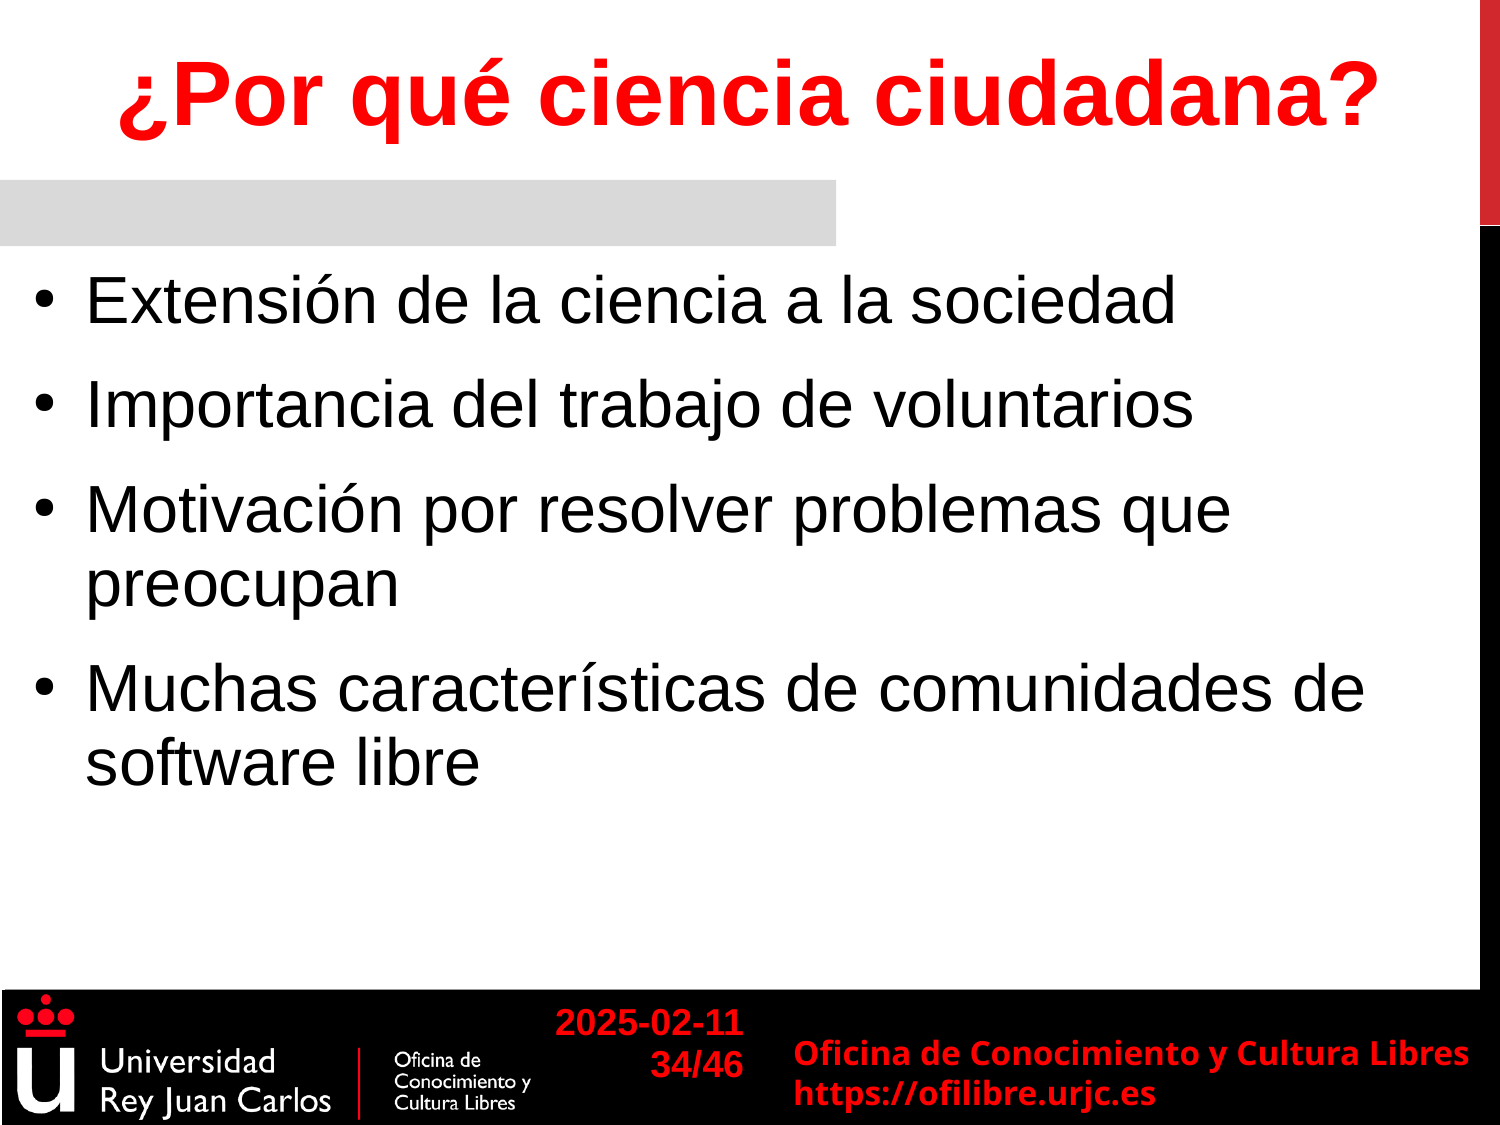

# ¿Por qué ciencia ciudadana?
Extensión de la ciencia a la sociedad
Importancia del trabajo de voluntarios
Motivación por resolver problemas que preocupan
Muchas características de comunidades de software libre